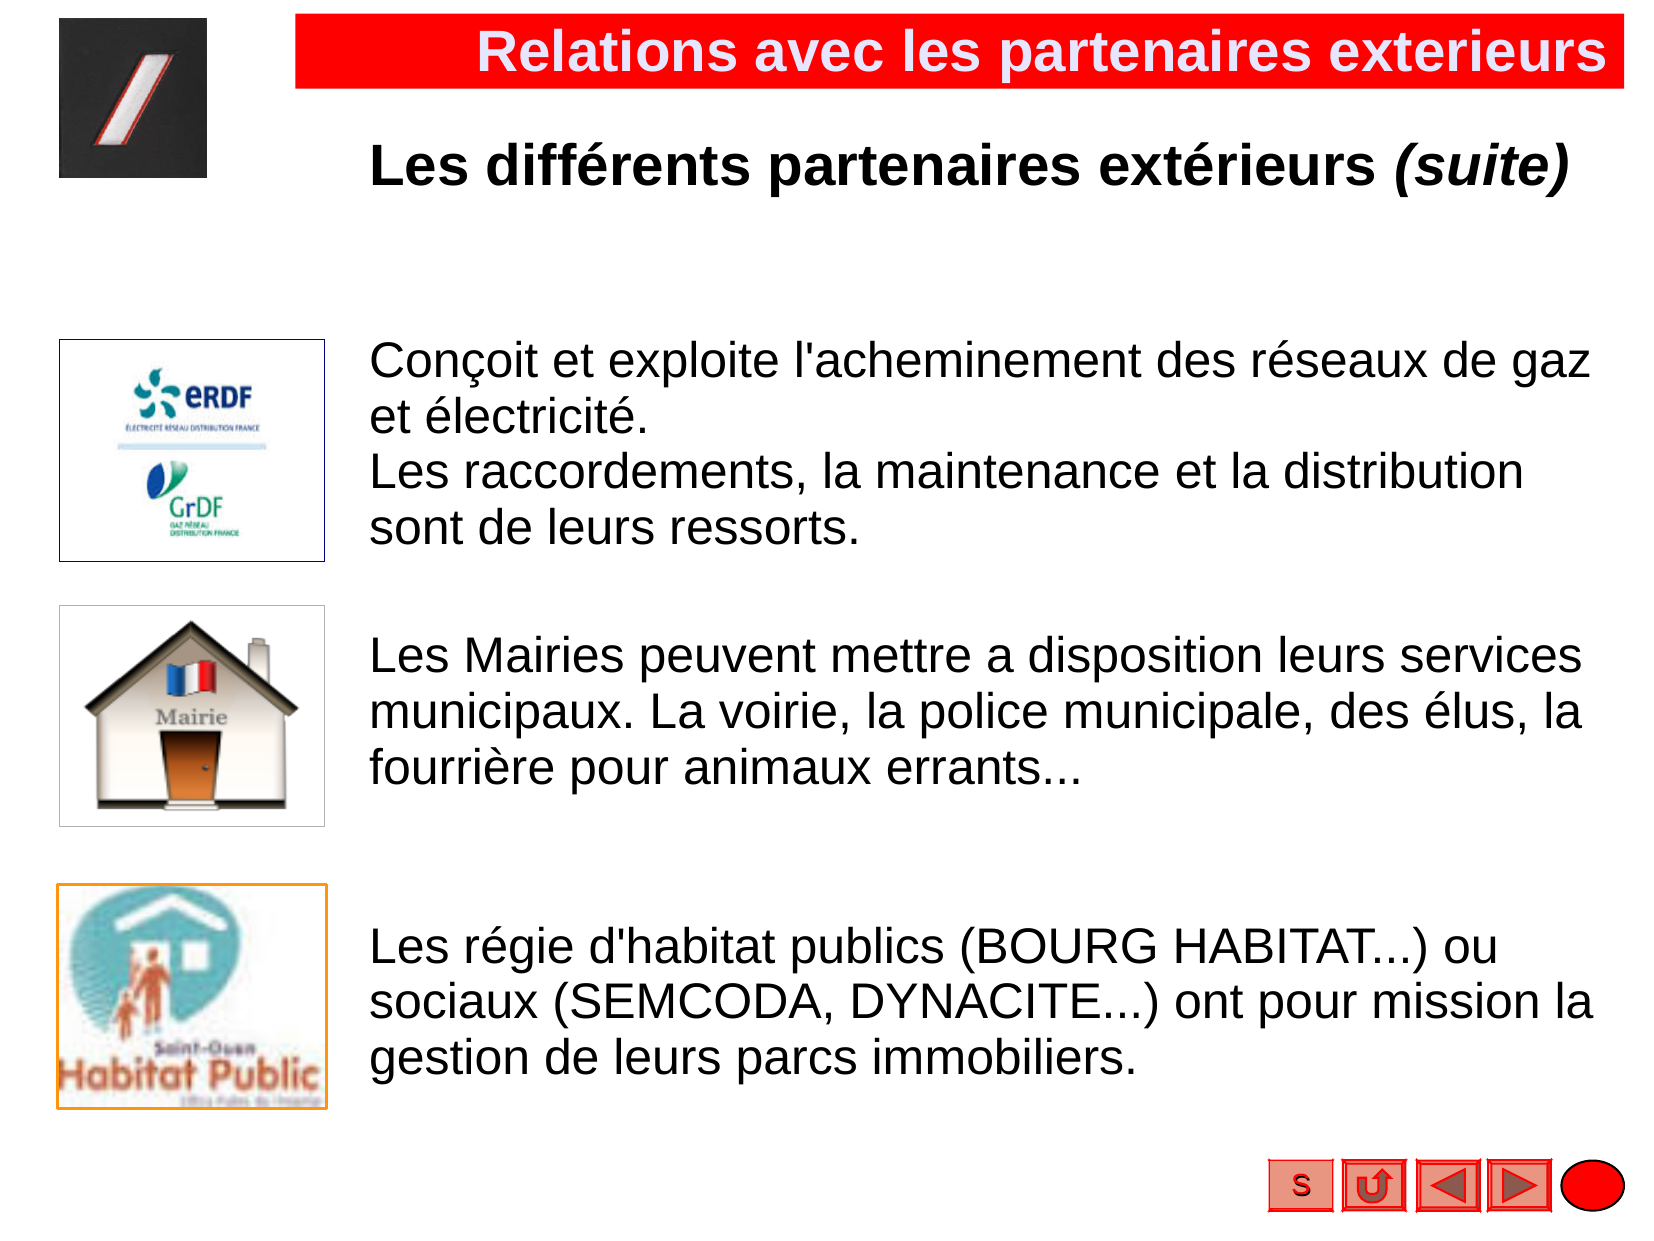

Relations avec les partenaires exterieurs
Les différents partenaires extérieurs (suite)
Conçoit et exploite l'acheminement des réseaux de gaz et électricité.
Les raccordements, la maintenance et la distribution sont de leurs ressorts.
#
Les Mairies peuvent mettre a disposition leurs services municipaux. La voirie, la police municipale, des élus, la fourrière pour animaux errants...
Les régie d'habitat publics (BOURG HABITAT...) ou sociaux (SEMCODA, DYNACITE...) ont pour mission la gestion de leurs parcs immobiliers.